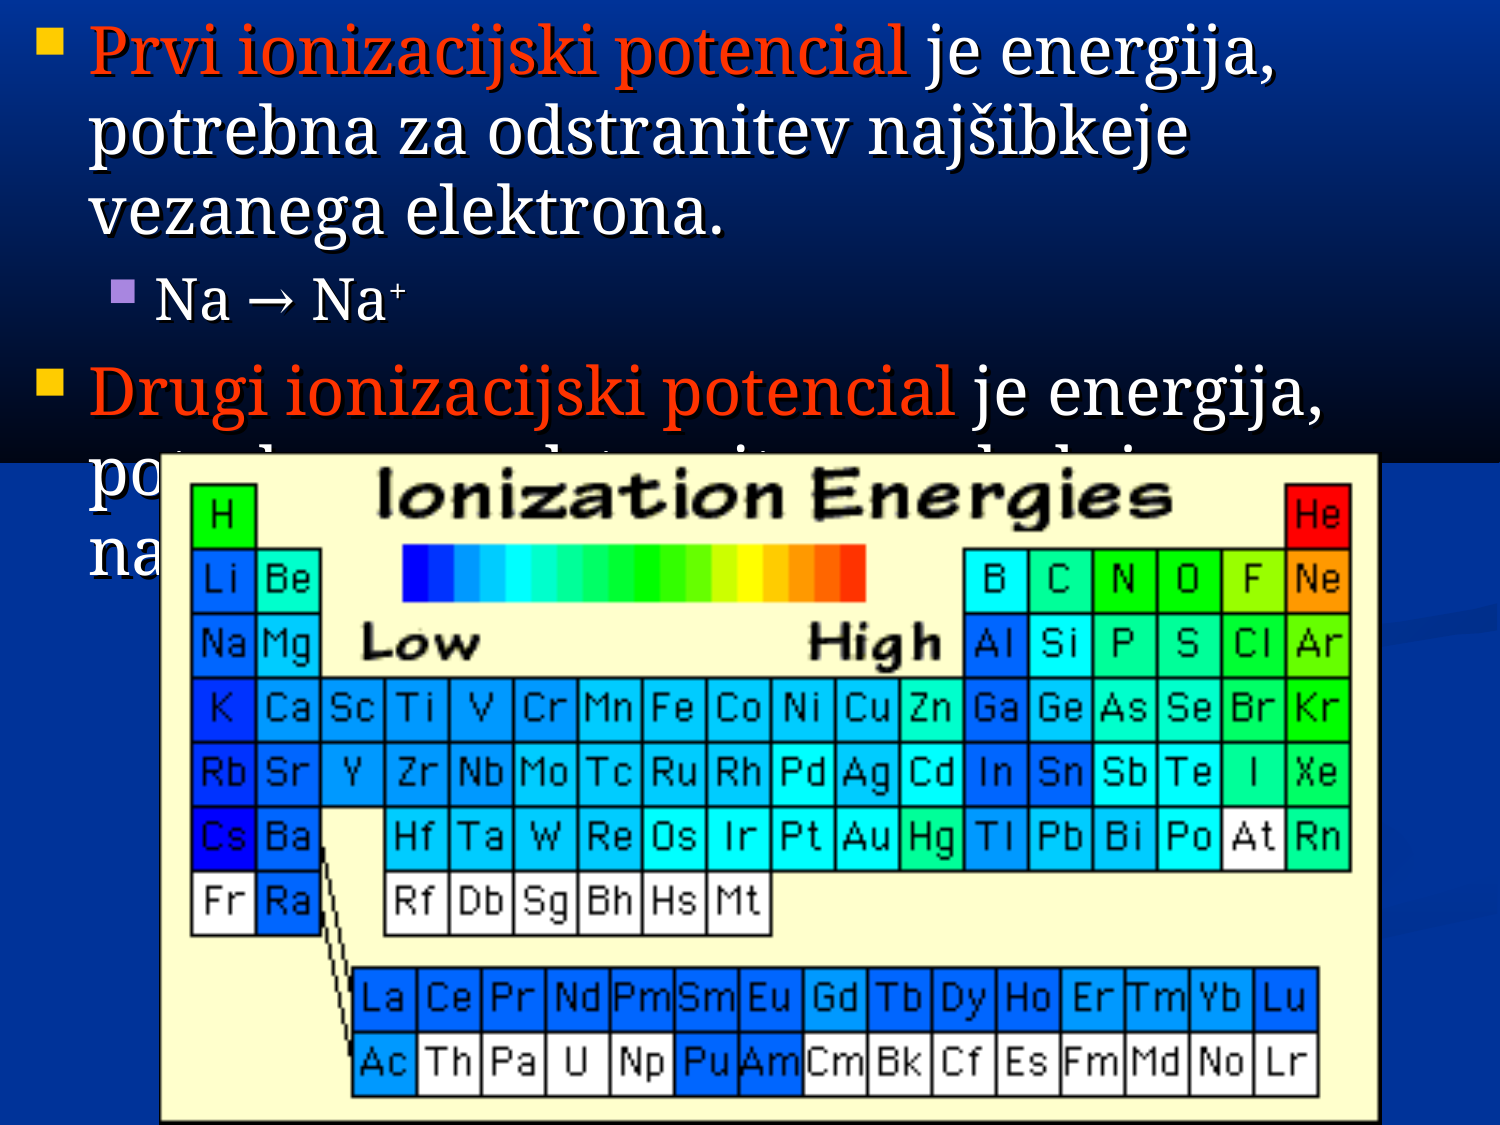

# Prvi ionizacijski potencial je energija, potrebna za odstranitev najšibkeje vezanega elektrona.
Na → Na+
Drugi ionizacijski potencial je energija, potrebna za odstranitev naslednjega najšibkeje vezanega elektrona.